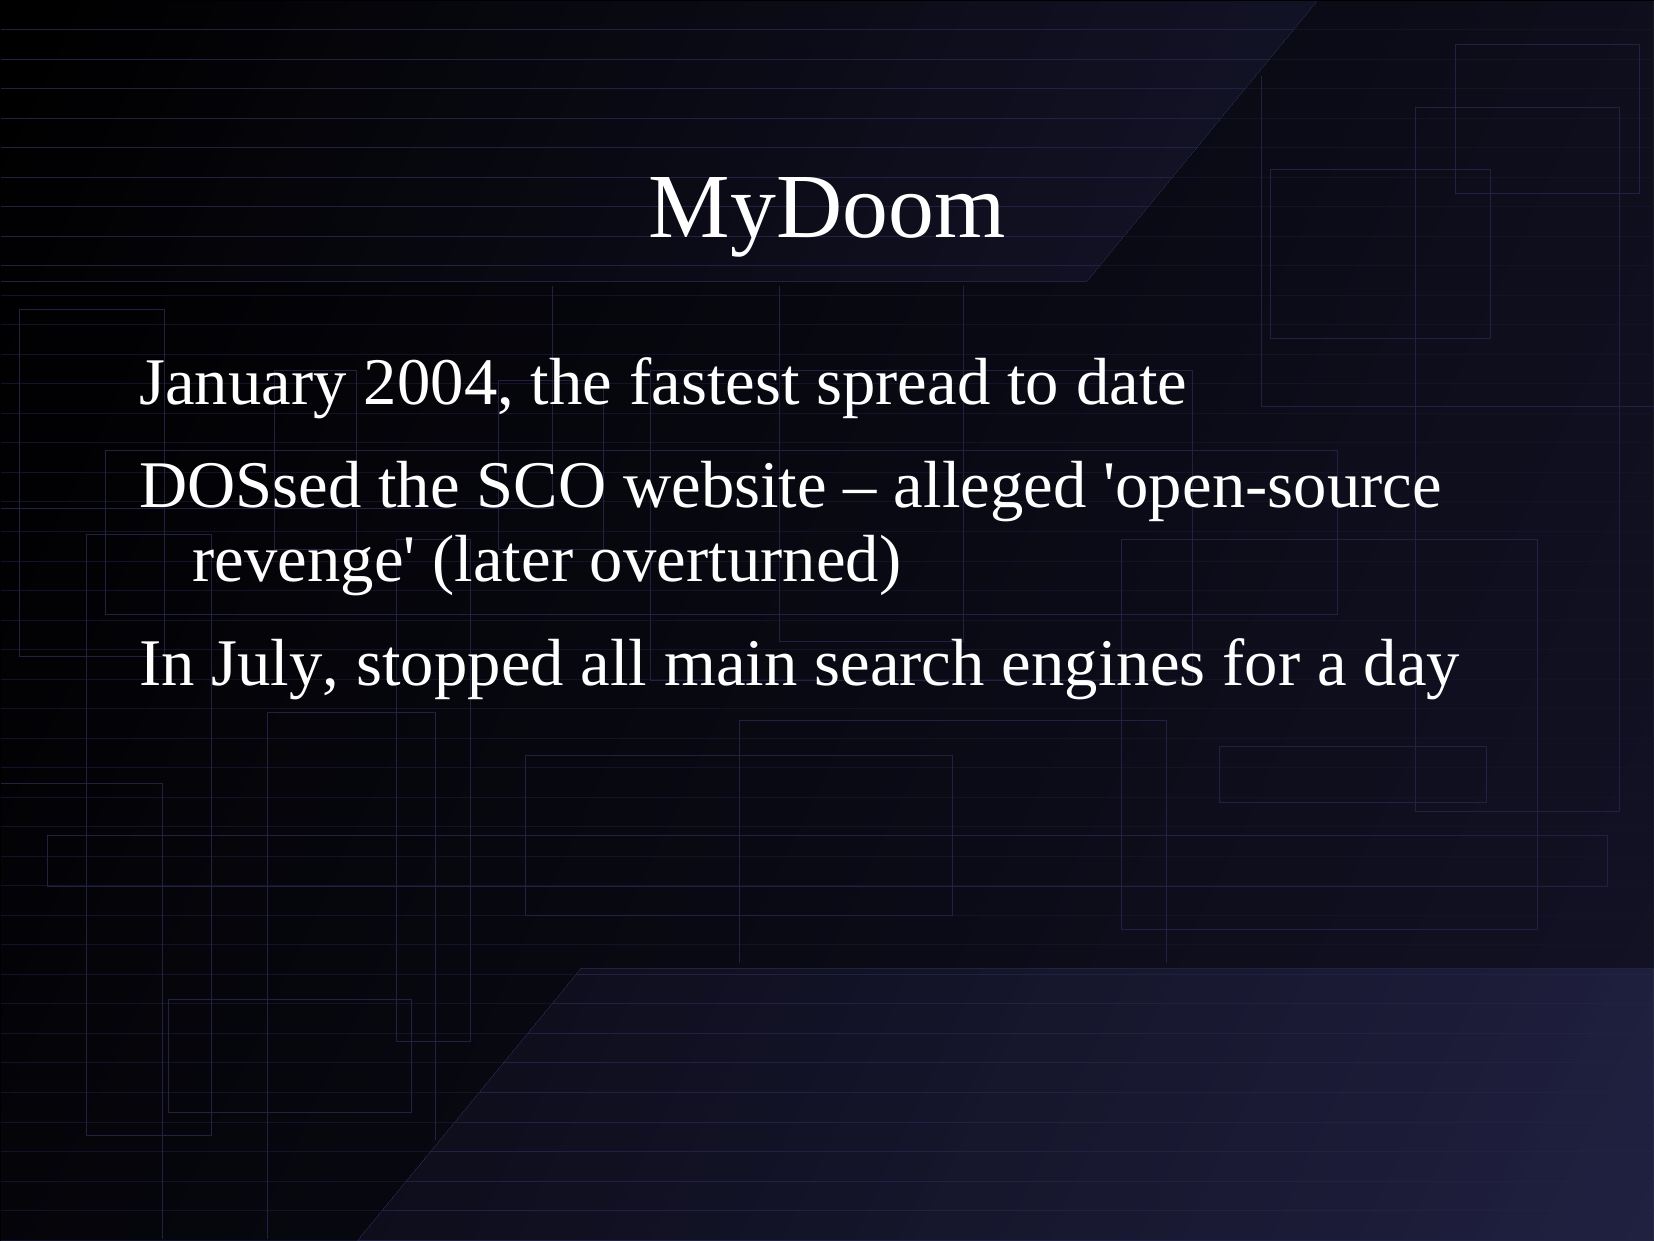

# MyDoom
January 2004, the fastest spread to date
DOSsed the SCO website – alleged 'open-source revenge' (later overturned)
In July, stopped all main search engines for a day